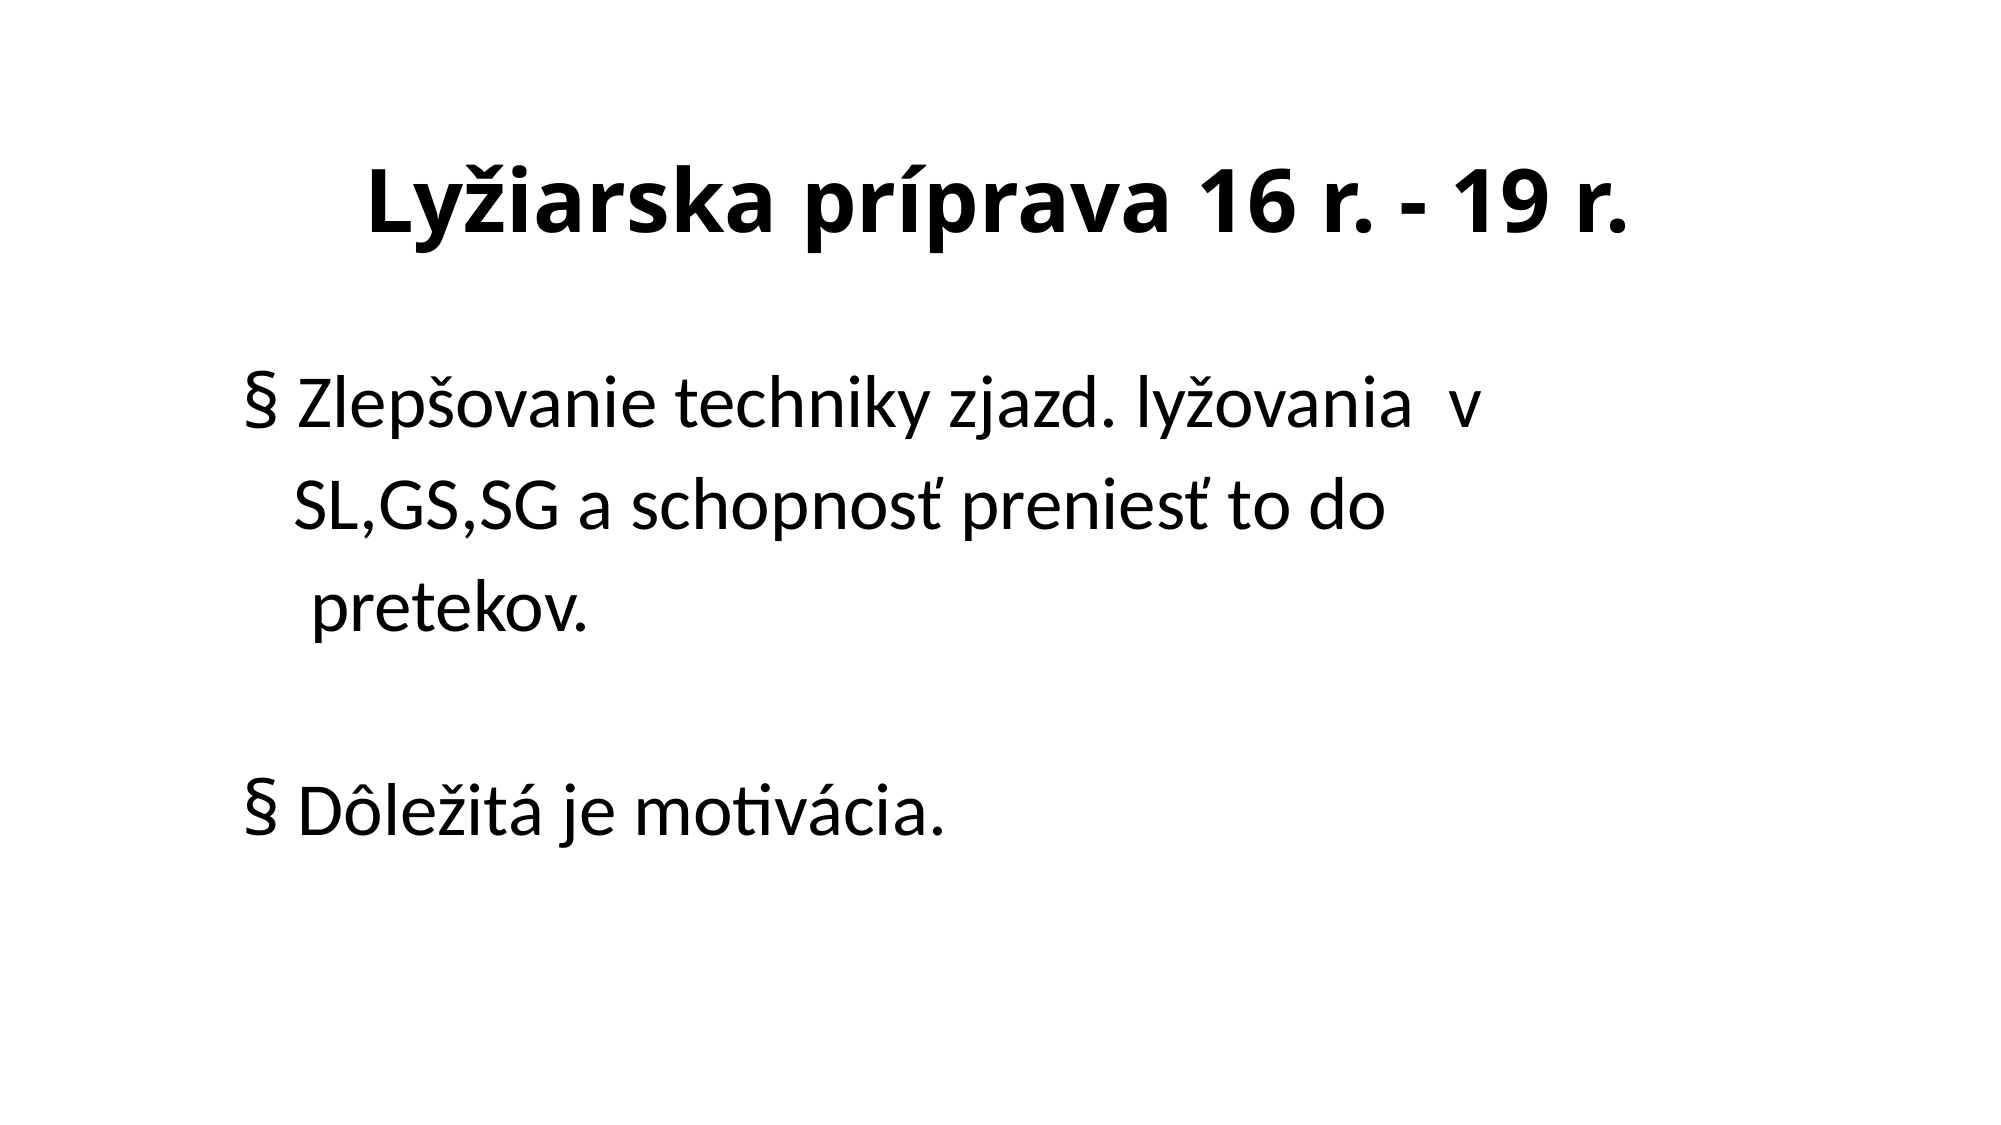

# Lyžiarska príprava 16 r. - 19 r.
 Zlepšovanie techniky zjazd. lyžovania v
 SL,GS,SG a schopnosť preniesť to do
 pretekov.
 Dôležitá je motivácia.